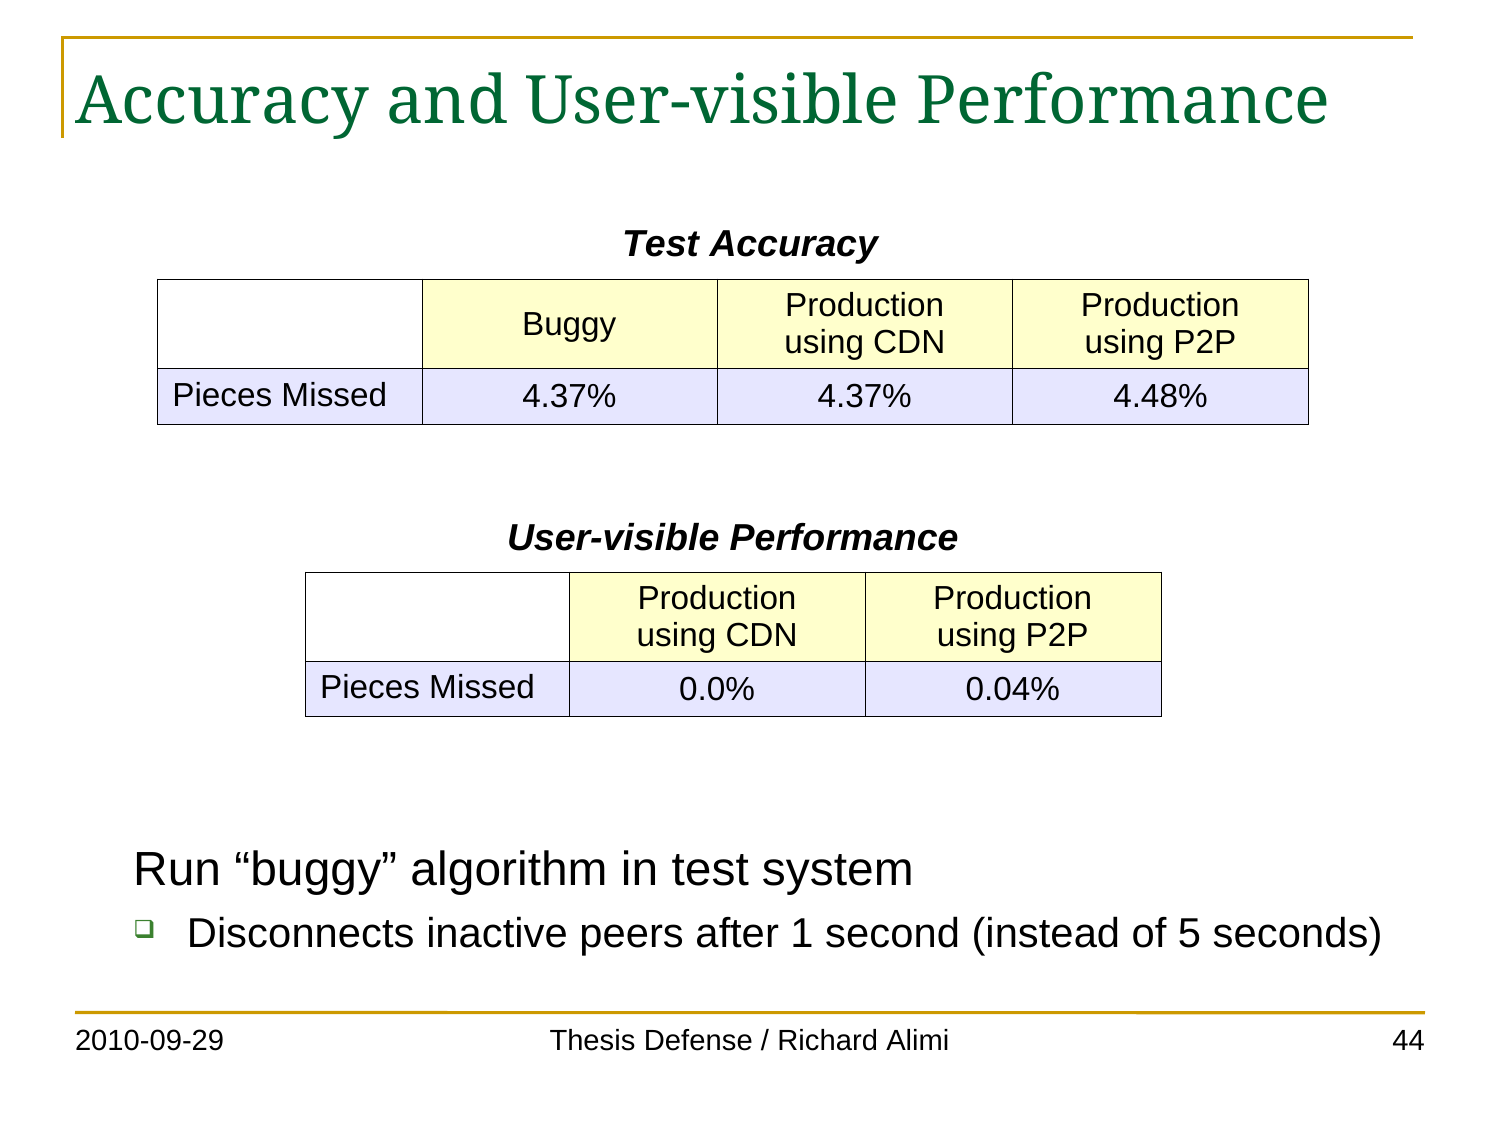

# Accuracy and User-visible Performance
Test Accuracy
| | Buggy | Production using CDN | Production using P2P |
| --- | --- | --- | --- |
| Pieces Missed | 4.37% | 4.37% | 4.48% |
User-visible Performance
| | Production using CDN | Production using P2P |
| --- | --- | --- |
| Pieces Missed | 0.0% | 0.04% |
Run “buggy” algorithm in test system
Disconnects inactive peers after 1 second (instead of 5 seconds)
2010-09-29
Thesis Defense / Richard Alimi
44